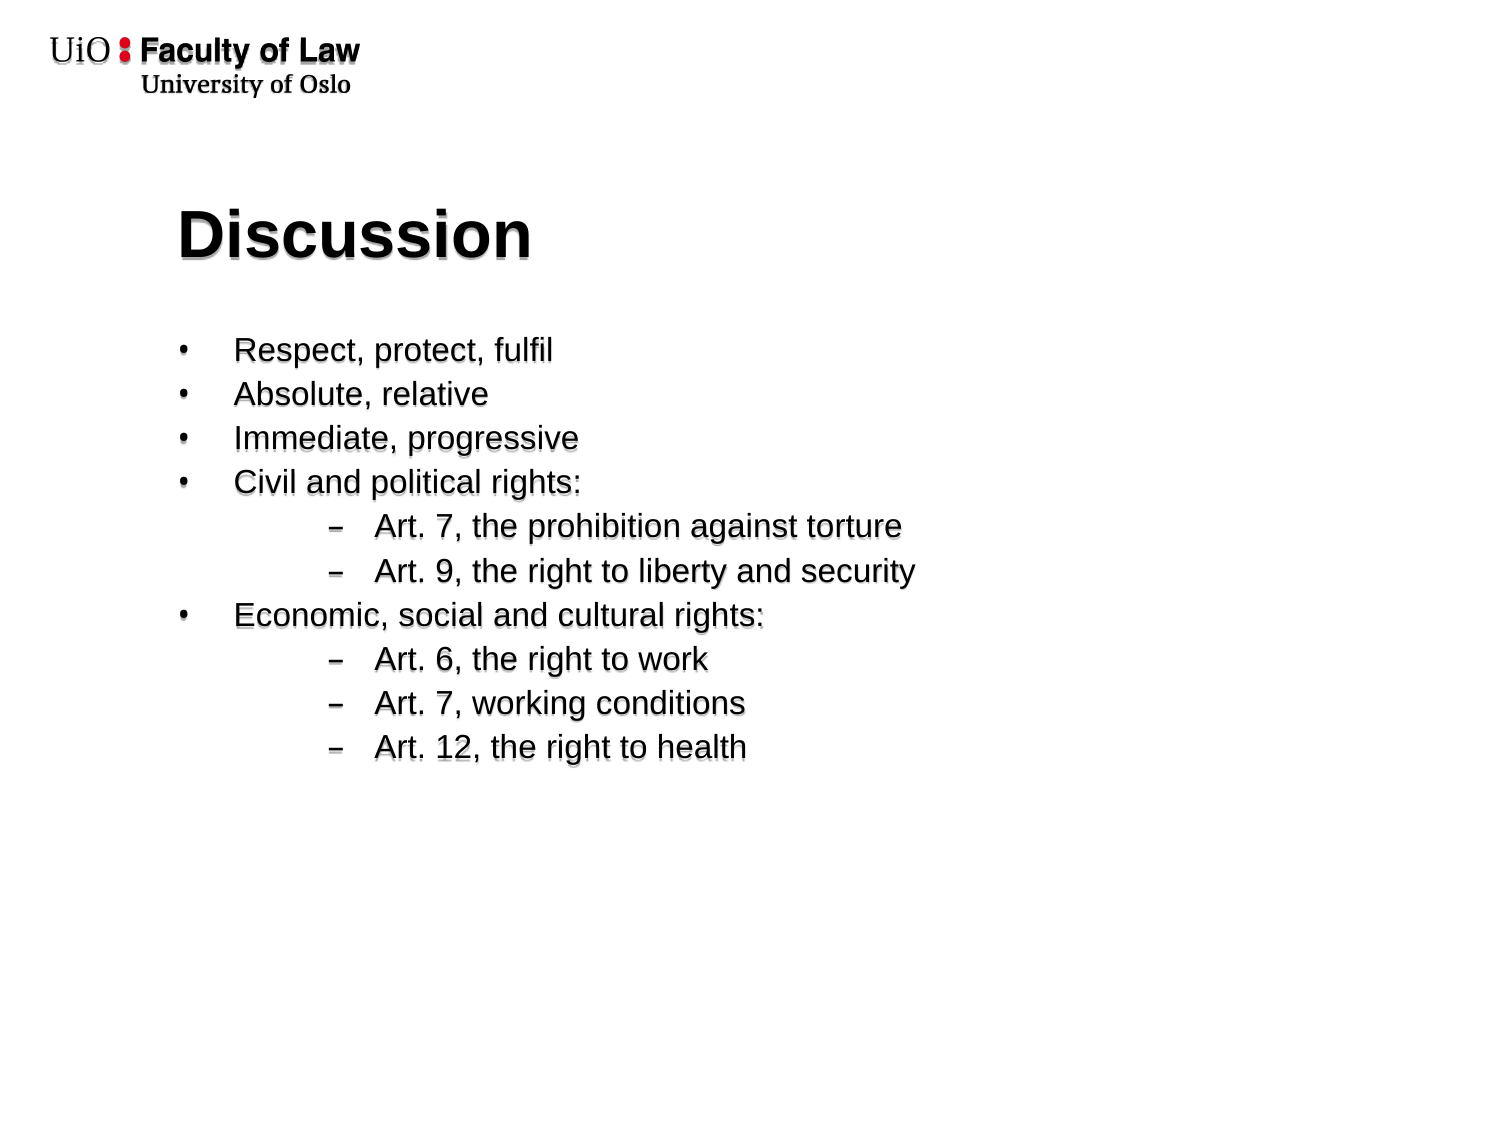

# Discussion
Respect, protect, fulfil
Absolute, relative
Immediate, progressive
Civil and political rights:
Art. 7, the prohibition against torture
Art. 9, the right to liberty and security
Economic, social and cultural rights:
Art. 6, the right to work
Art. 7, working conditions
Art. 12, the right to health